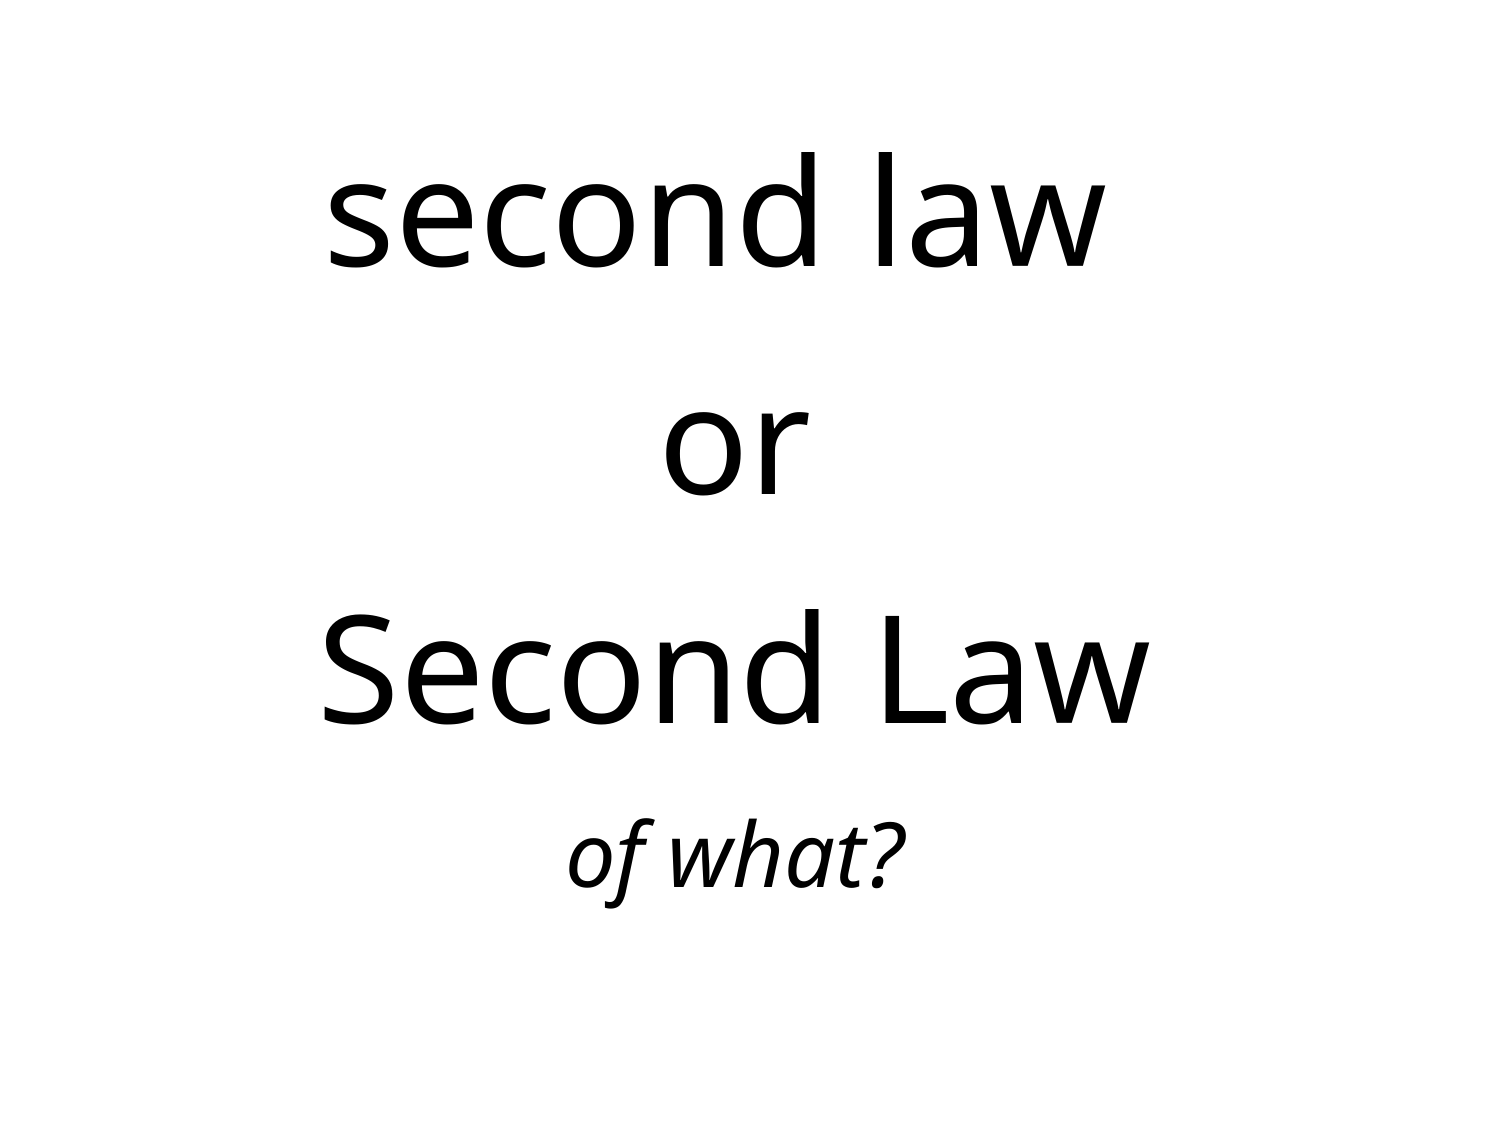

# second law
or
Second Law
of what?